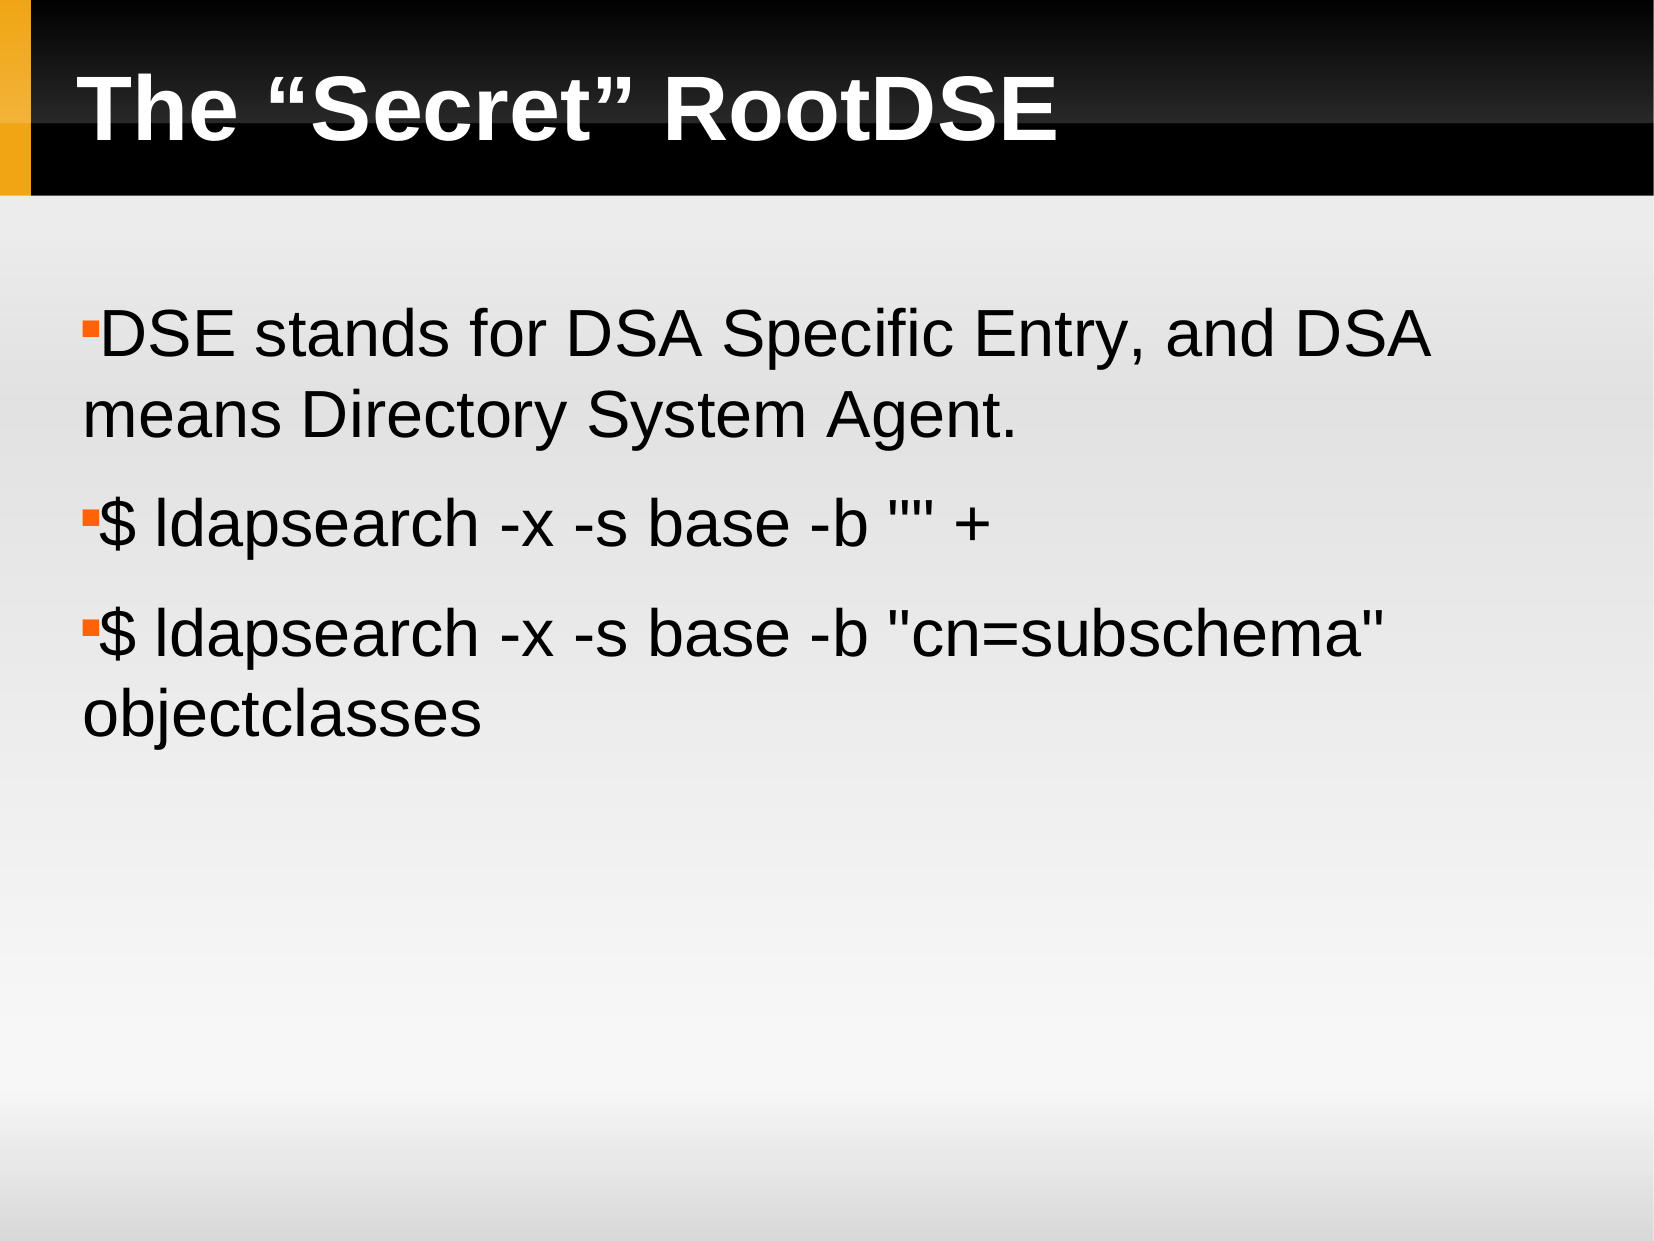

# The “Secret” RootDSE
DSE stands for DSA Specific Entry, and DSA means Directory System Agent.
$ ldapsearch -x -s base -b "" +
$ ldapsearch -x -s base -b "cn=subschema" objectclasses